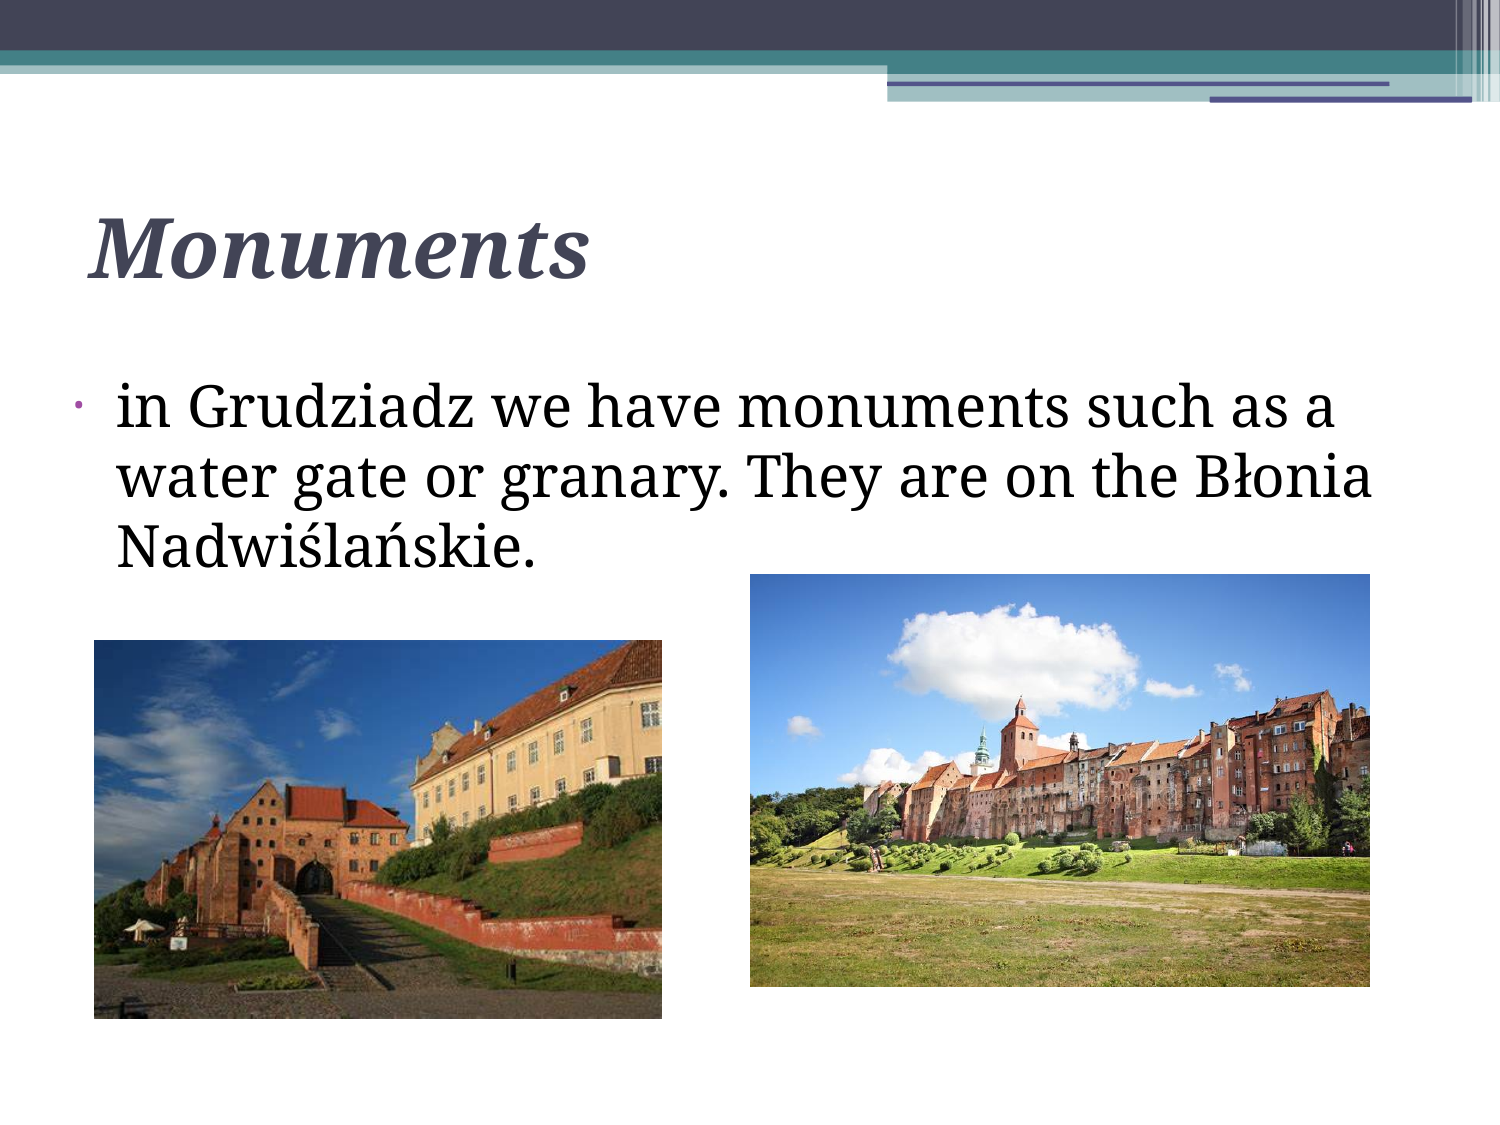

# Monuments
in Grudziadz we have monuments such as a water gate or granary. They are on the Błonia Nadwiślańskie.